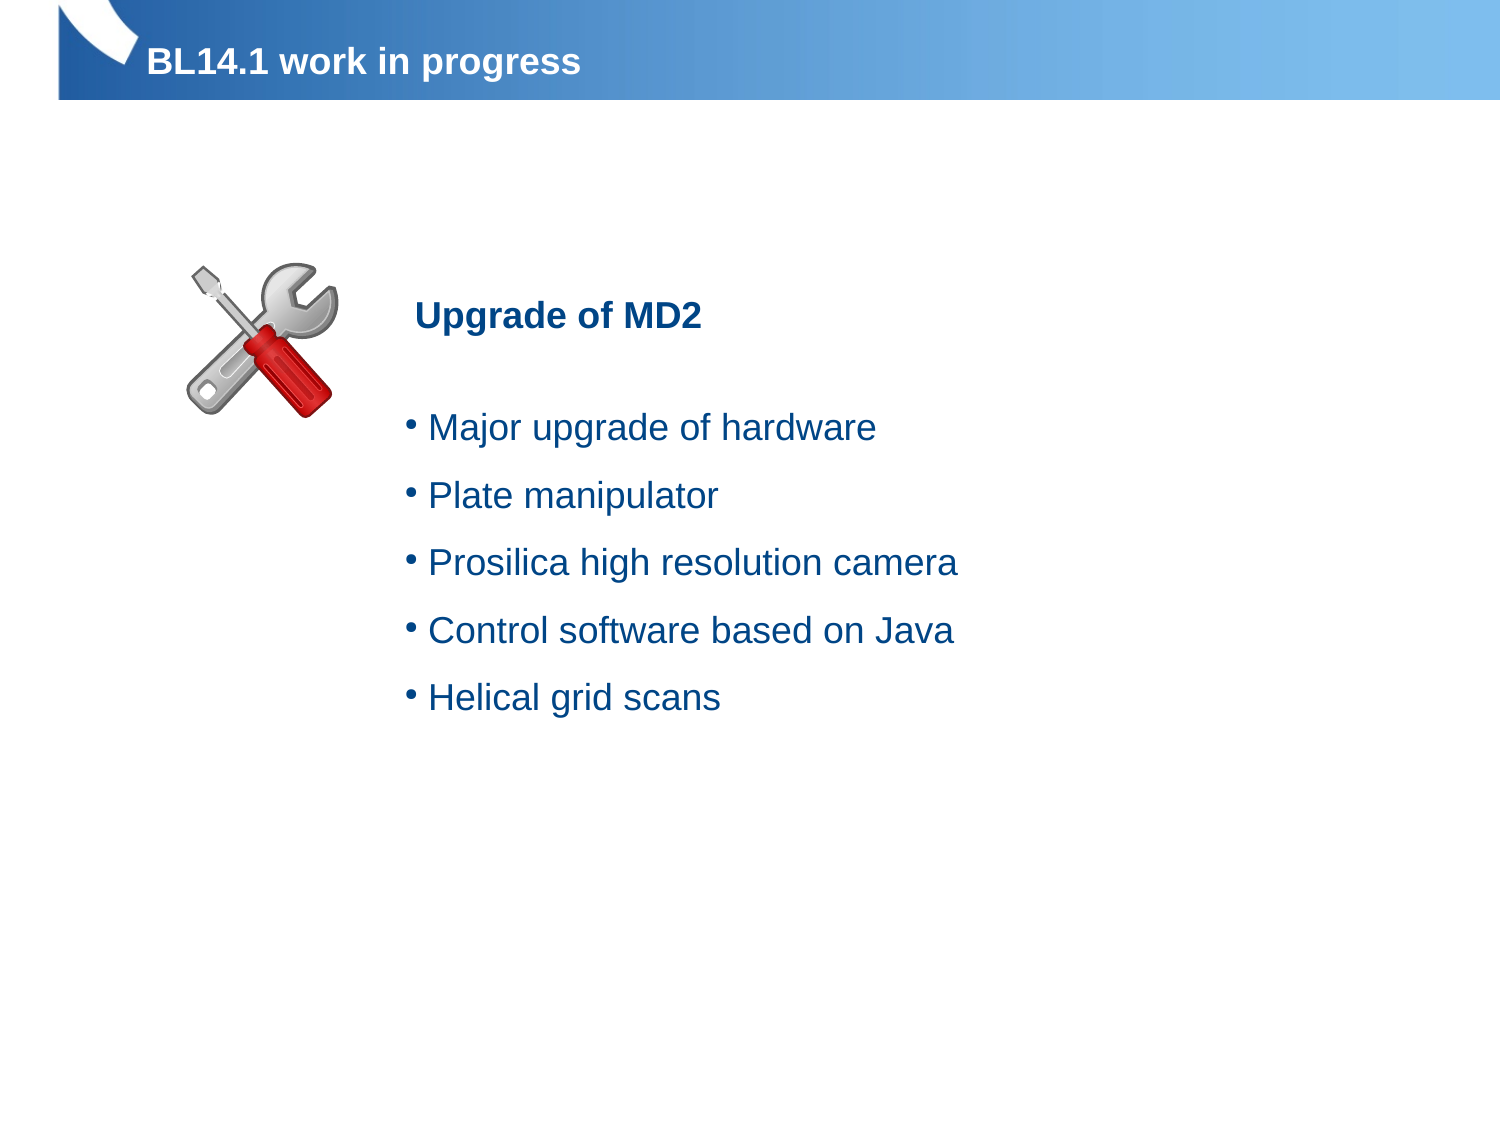

# BL14.1 work in progress
 Upgrade of MD2
 Major upgrade of hardware
 Plate manipulator
 Prosilica high resolution camera
 Control software based on Java
 Helical grid scans